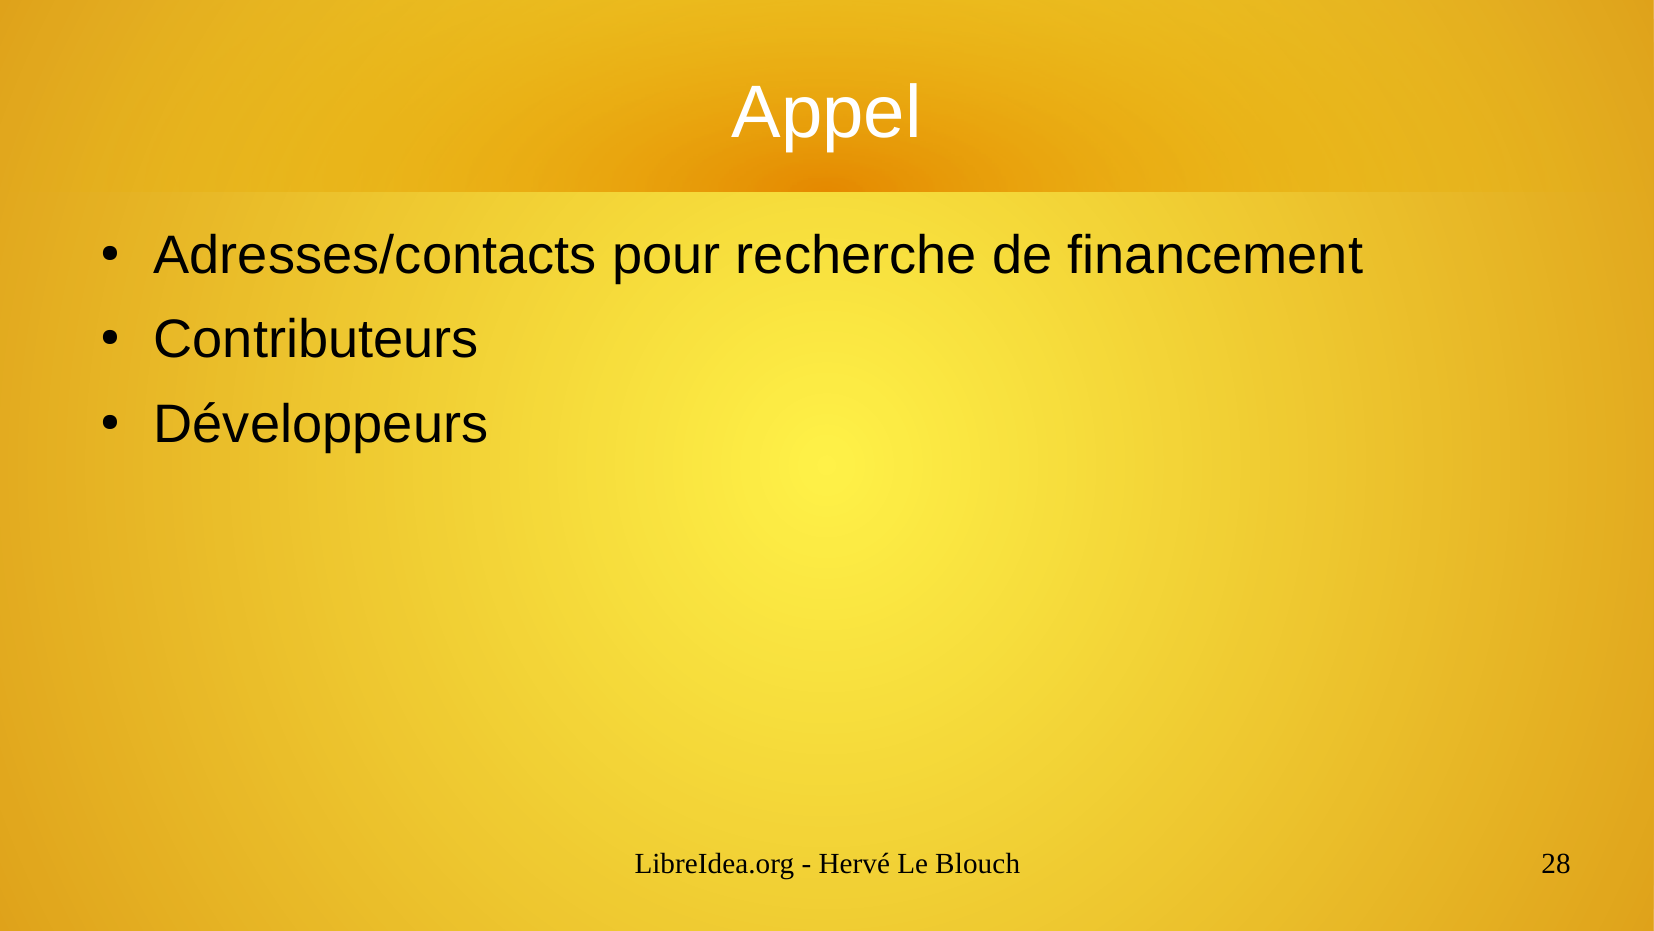

# Appel
Adresses/contacts pour recherche de financement
Contributeurs
Développeurs
LibreIdea.org - Hervé Le Blouch
28